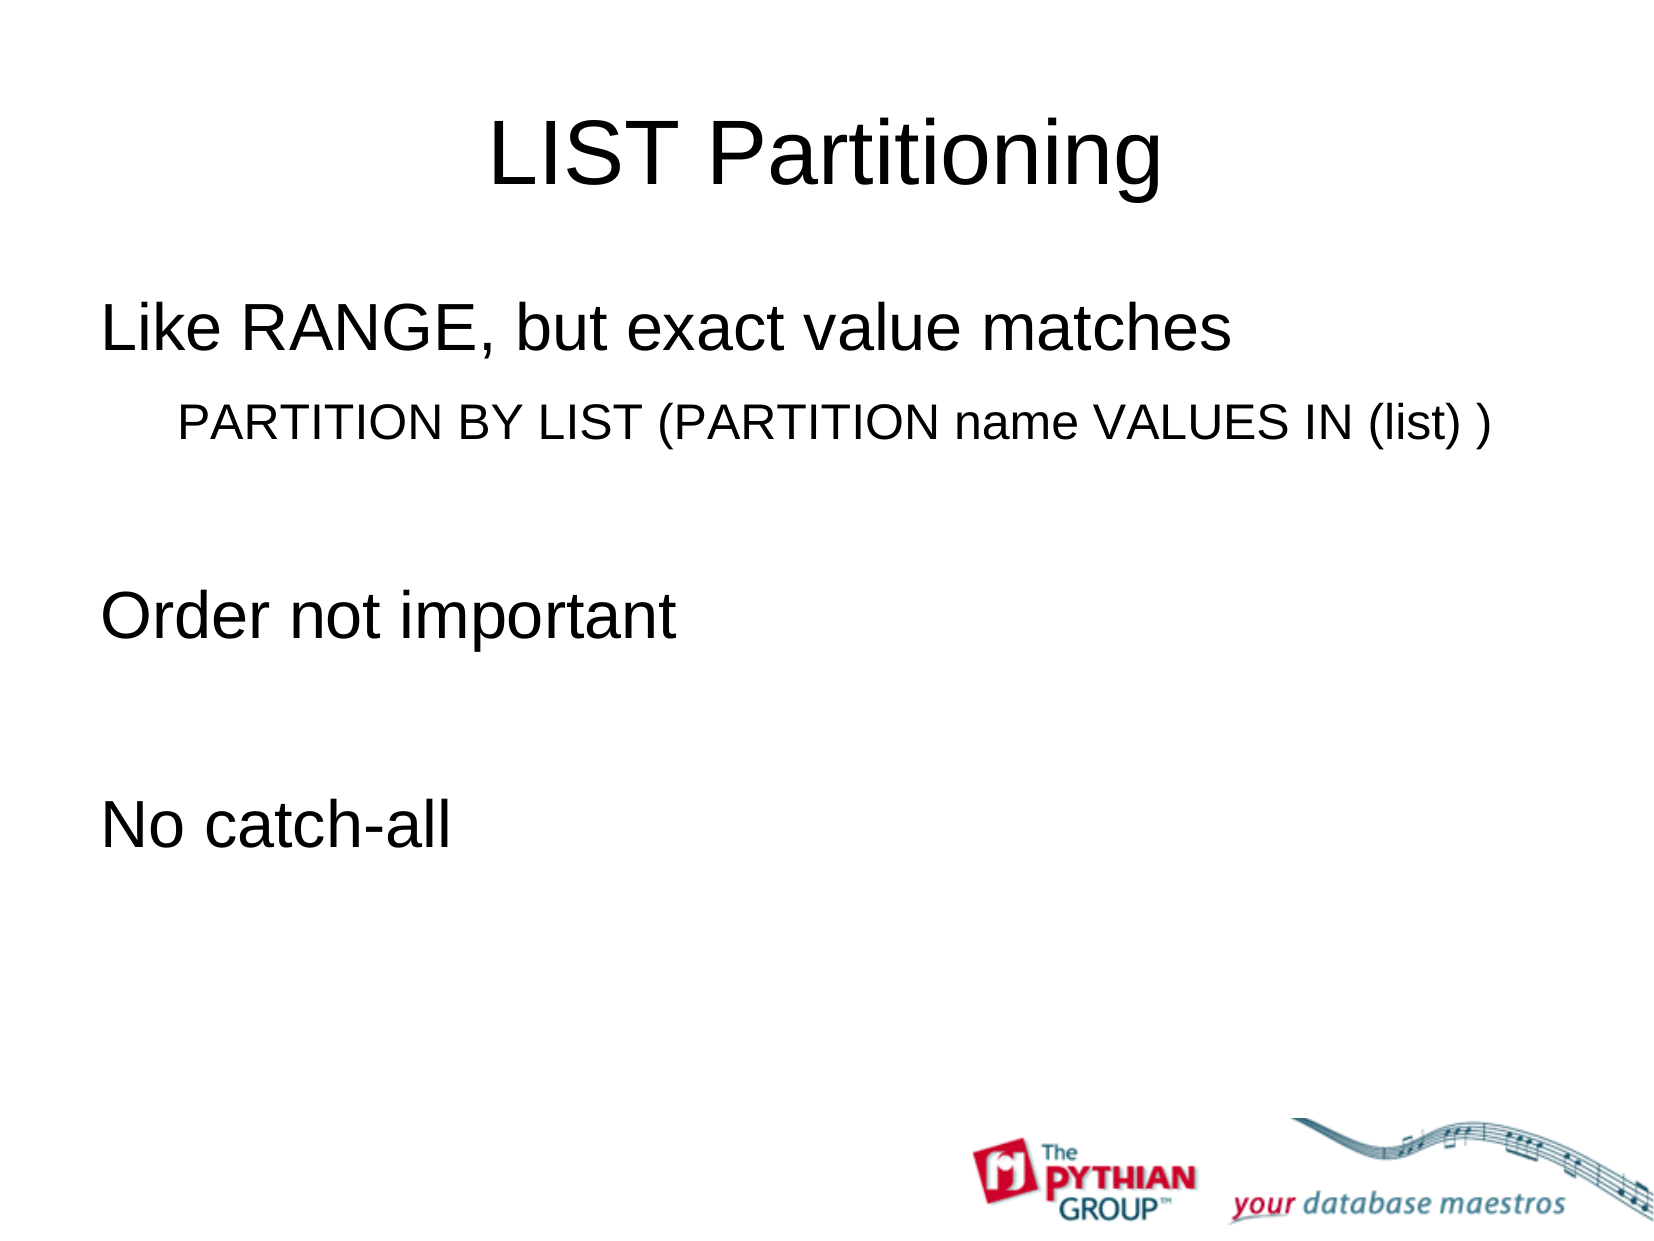

# LIST Partitioning
Like RANGE, but exact value matches
PARTITION BY LIST (PARTITION name VALUES IN (list) )
Order not important
No catch-all